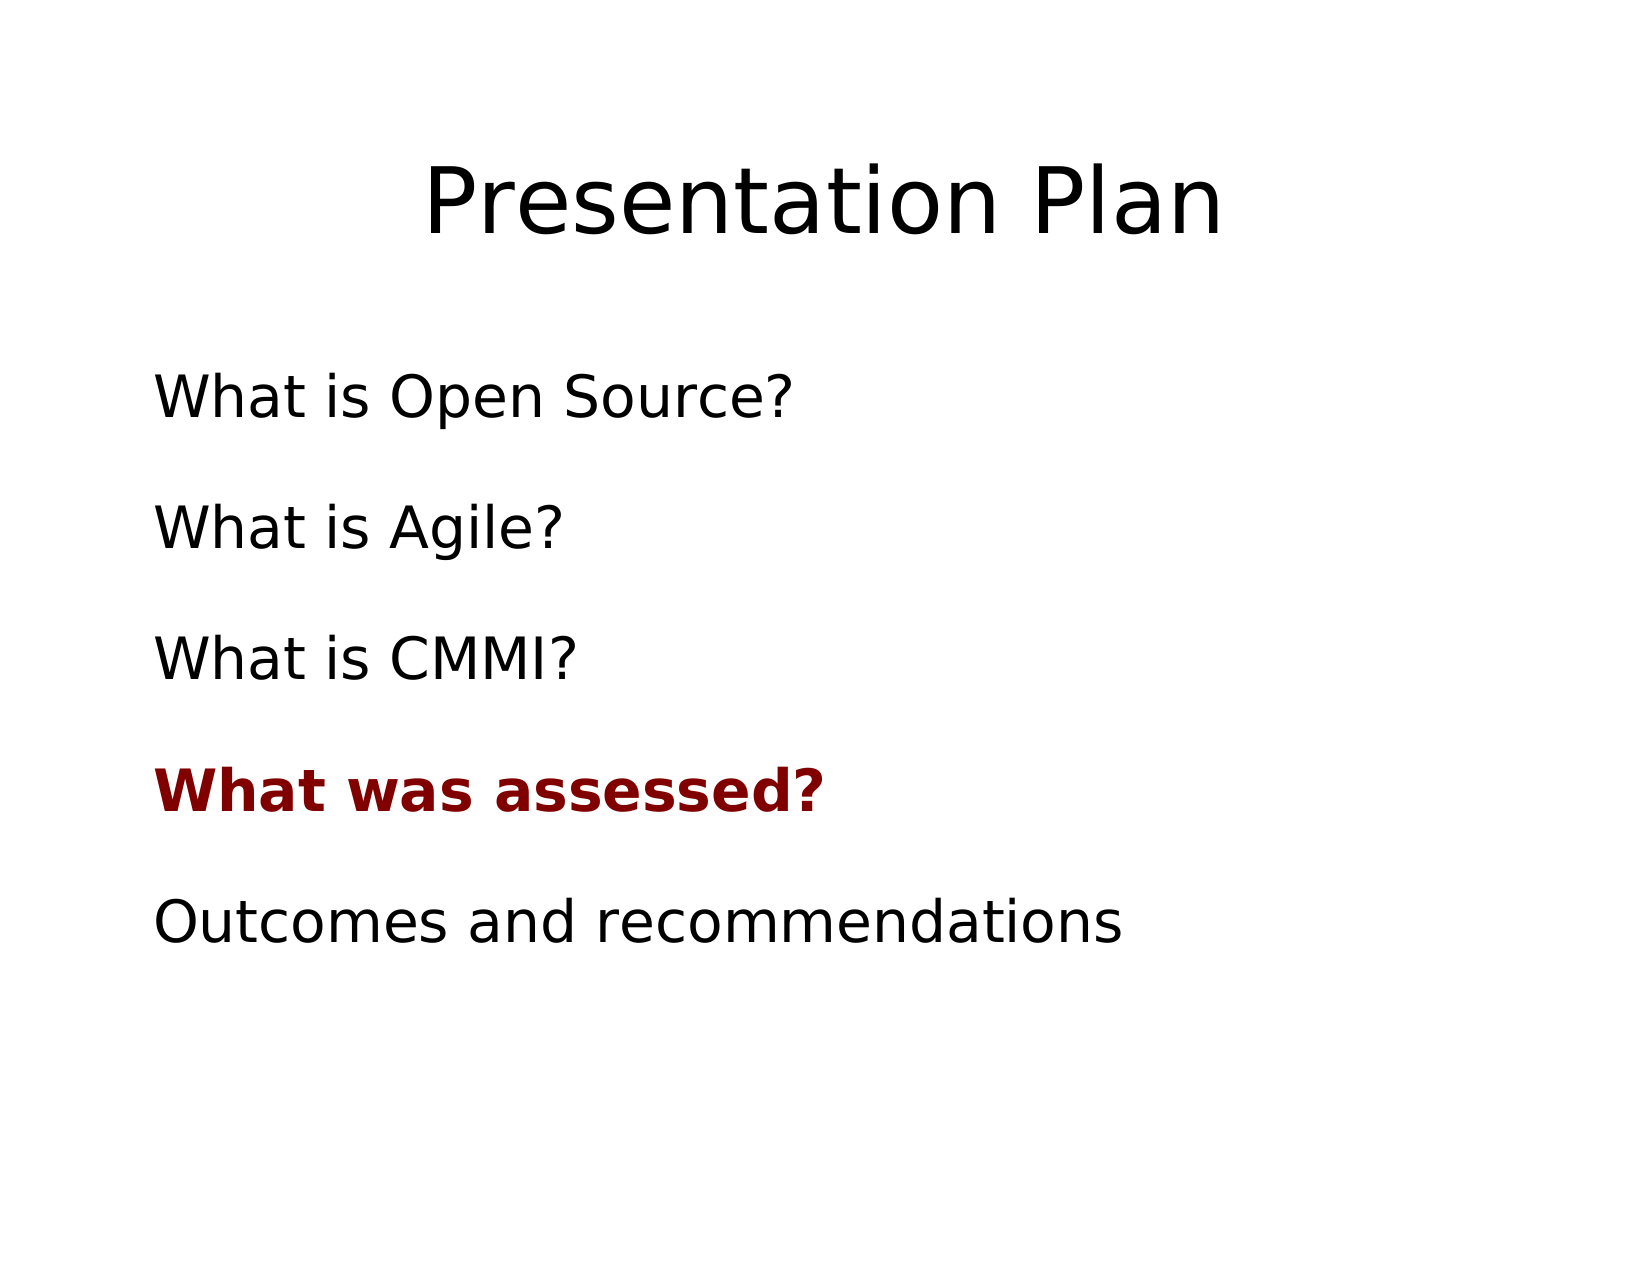

# Presentation Plan
What is Open Source?
What is Agile?
What is CMMI?
What was assessed?
Outcomes and recommendations